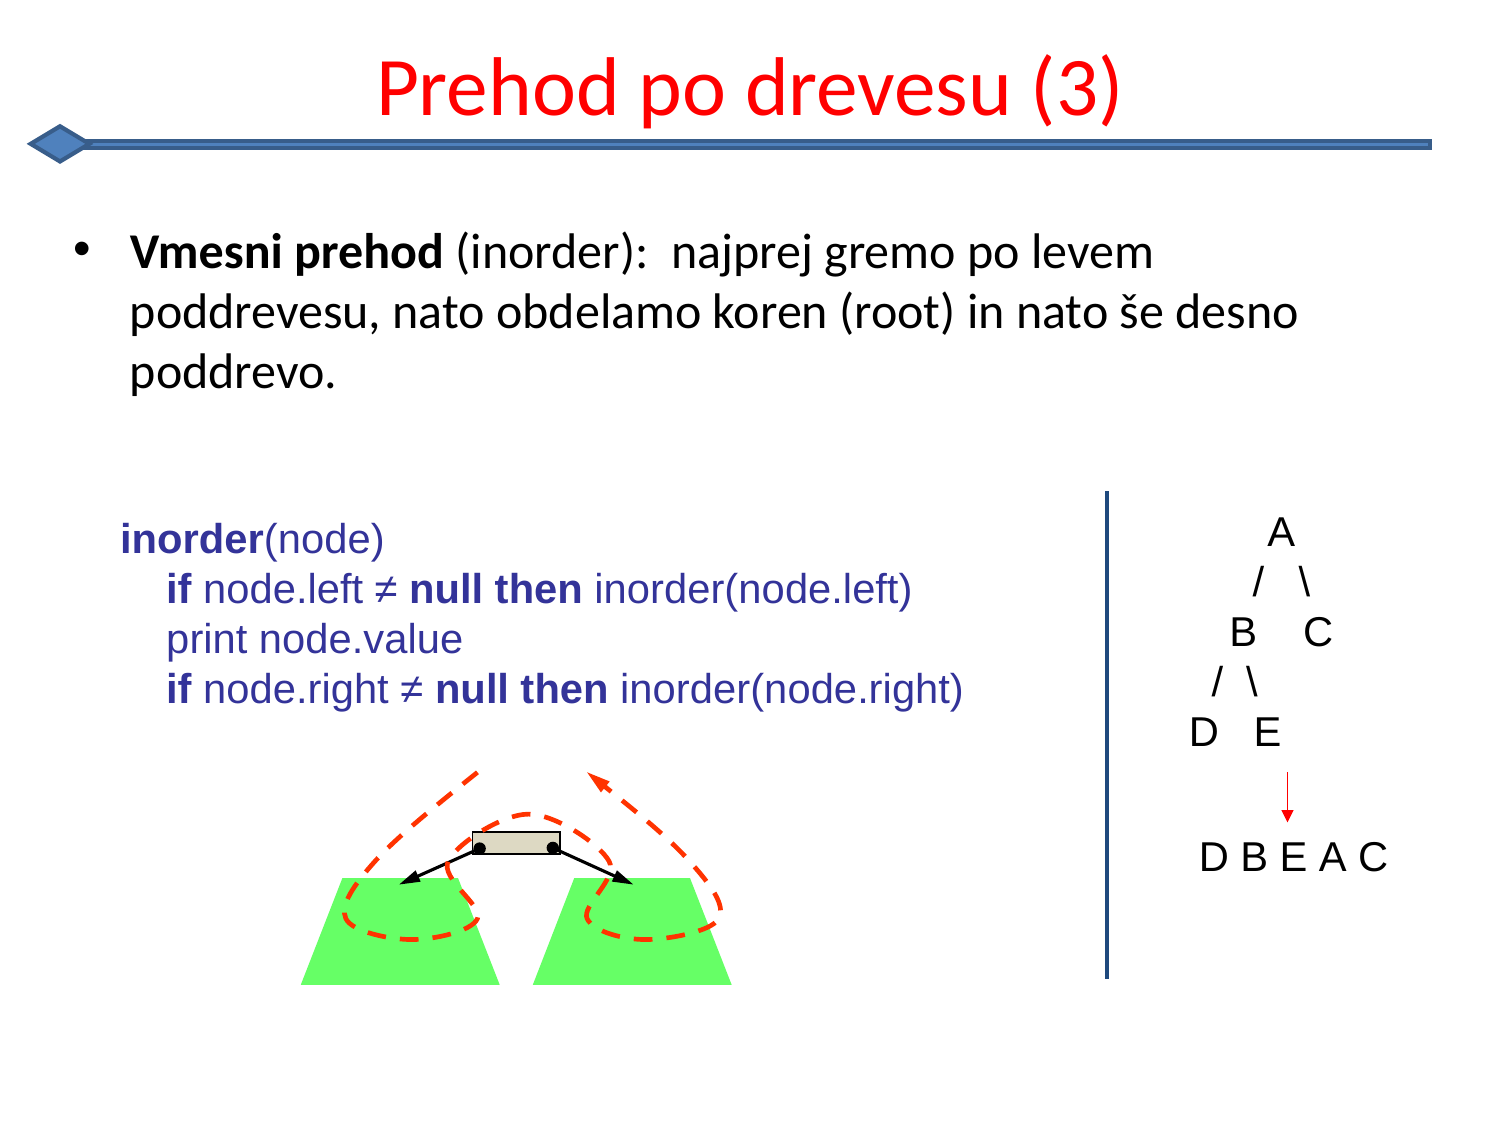

# Prehod po drevesu (3)
Vmesni prehod (inorder): najprej gremo po levem poddrevesu, nato obdelamo koren (root) in nato še desno poddrevo.
A
/ \
B C
 / \
 D E
inorder(node)
 if node.left ≠ null then inorder(node.left)
 print node.value
 if node.right ≠ null then inorder(node.right)
D B E A C